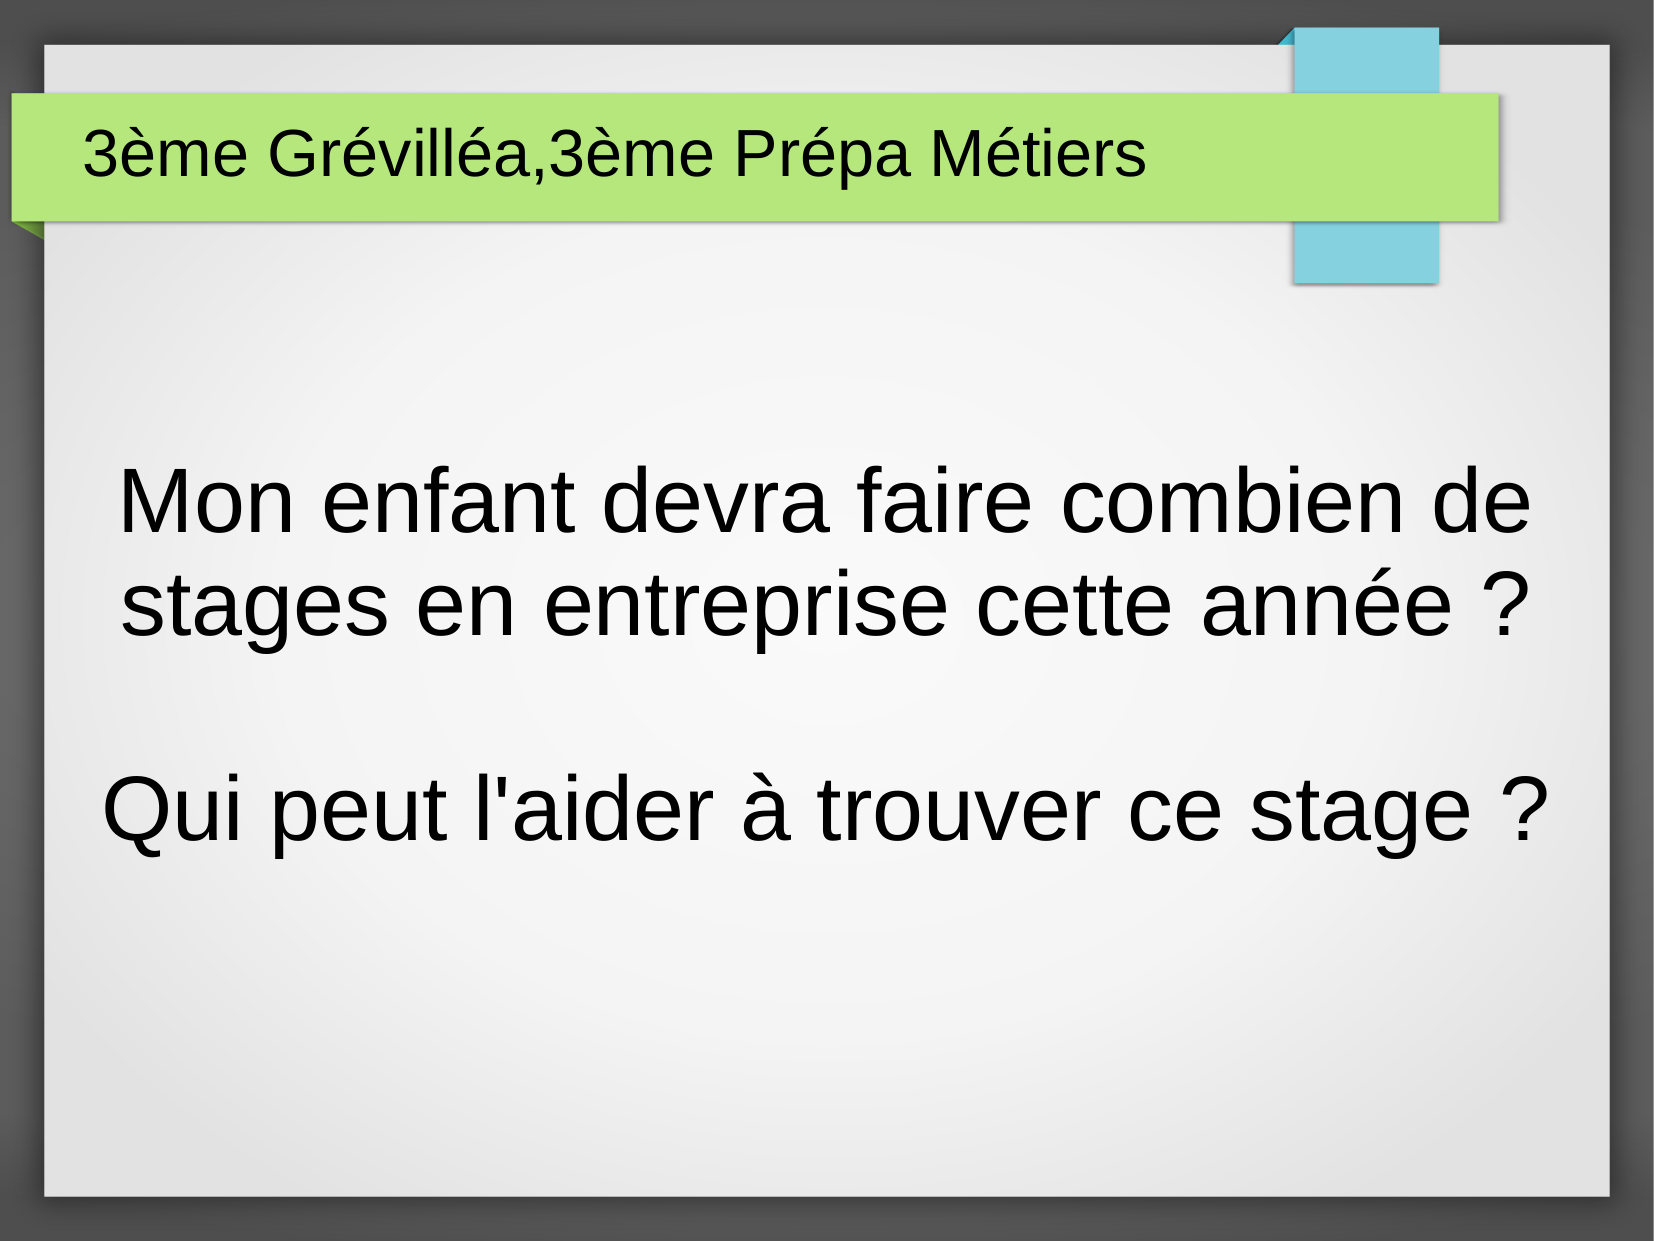

# 3ème Grévilléa,3ème Prépa Métiers
Mon enfant devra faire combien de stages en entreprise cette année ?
Qui peut l'aider à trouver ce stage ?